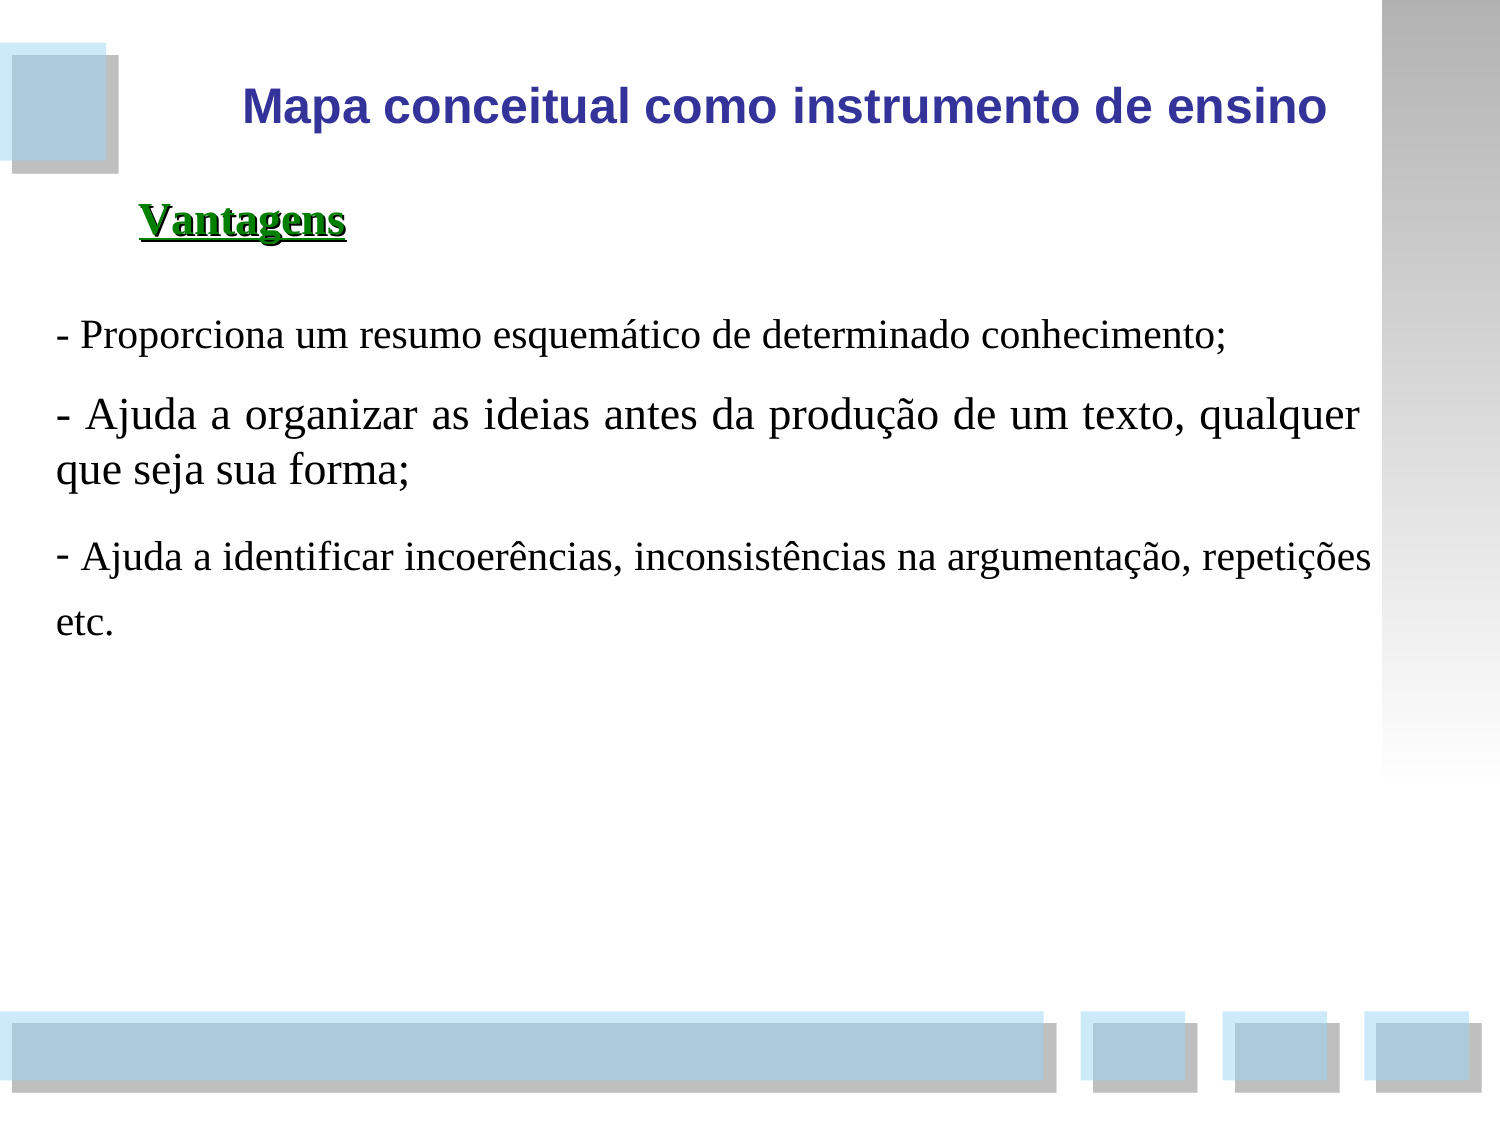

Mapa conceitual como instrumento de ensino
Vantagens
- Proporciona um resumo esquemático de determinado conhecimento;
- Ajuda a organizar as ideias antes da produção de um texto, qualquer que seja sua forma;
 Ajuda a identificar incoerências, inconsistências na argumentação, repetições etc.